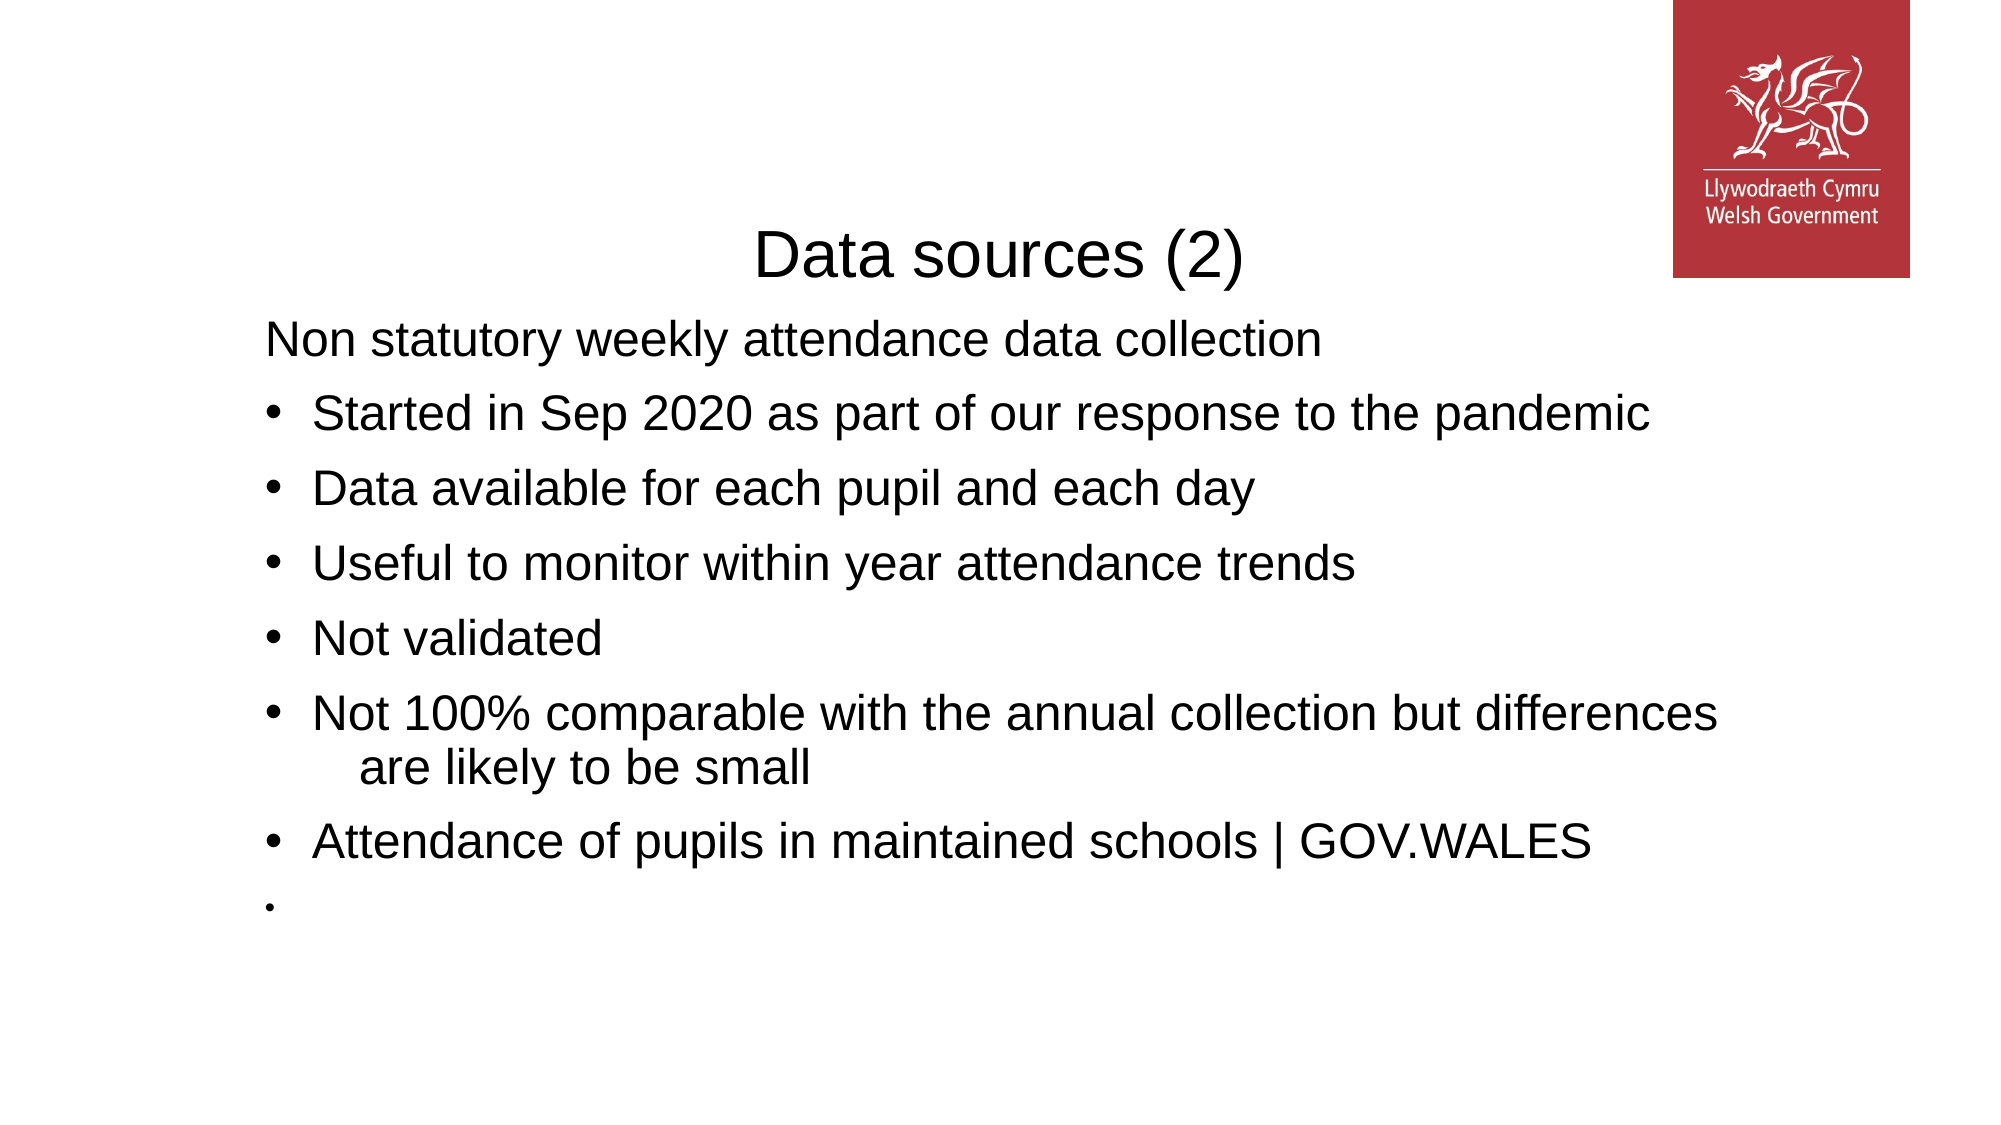

# Data sources (2)
Non statutory weekly attendance data collection
Started in Sep 2020 as part of our response to the pandemic
Data available for each pupil and each day
Useful to monitor within year attendance trends
Not validated
Not 100% comparable with the annual collection but differences are likely to be small
Attendance of pupils in maintained schools | GOV.WALES